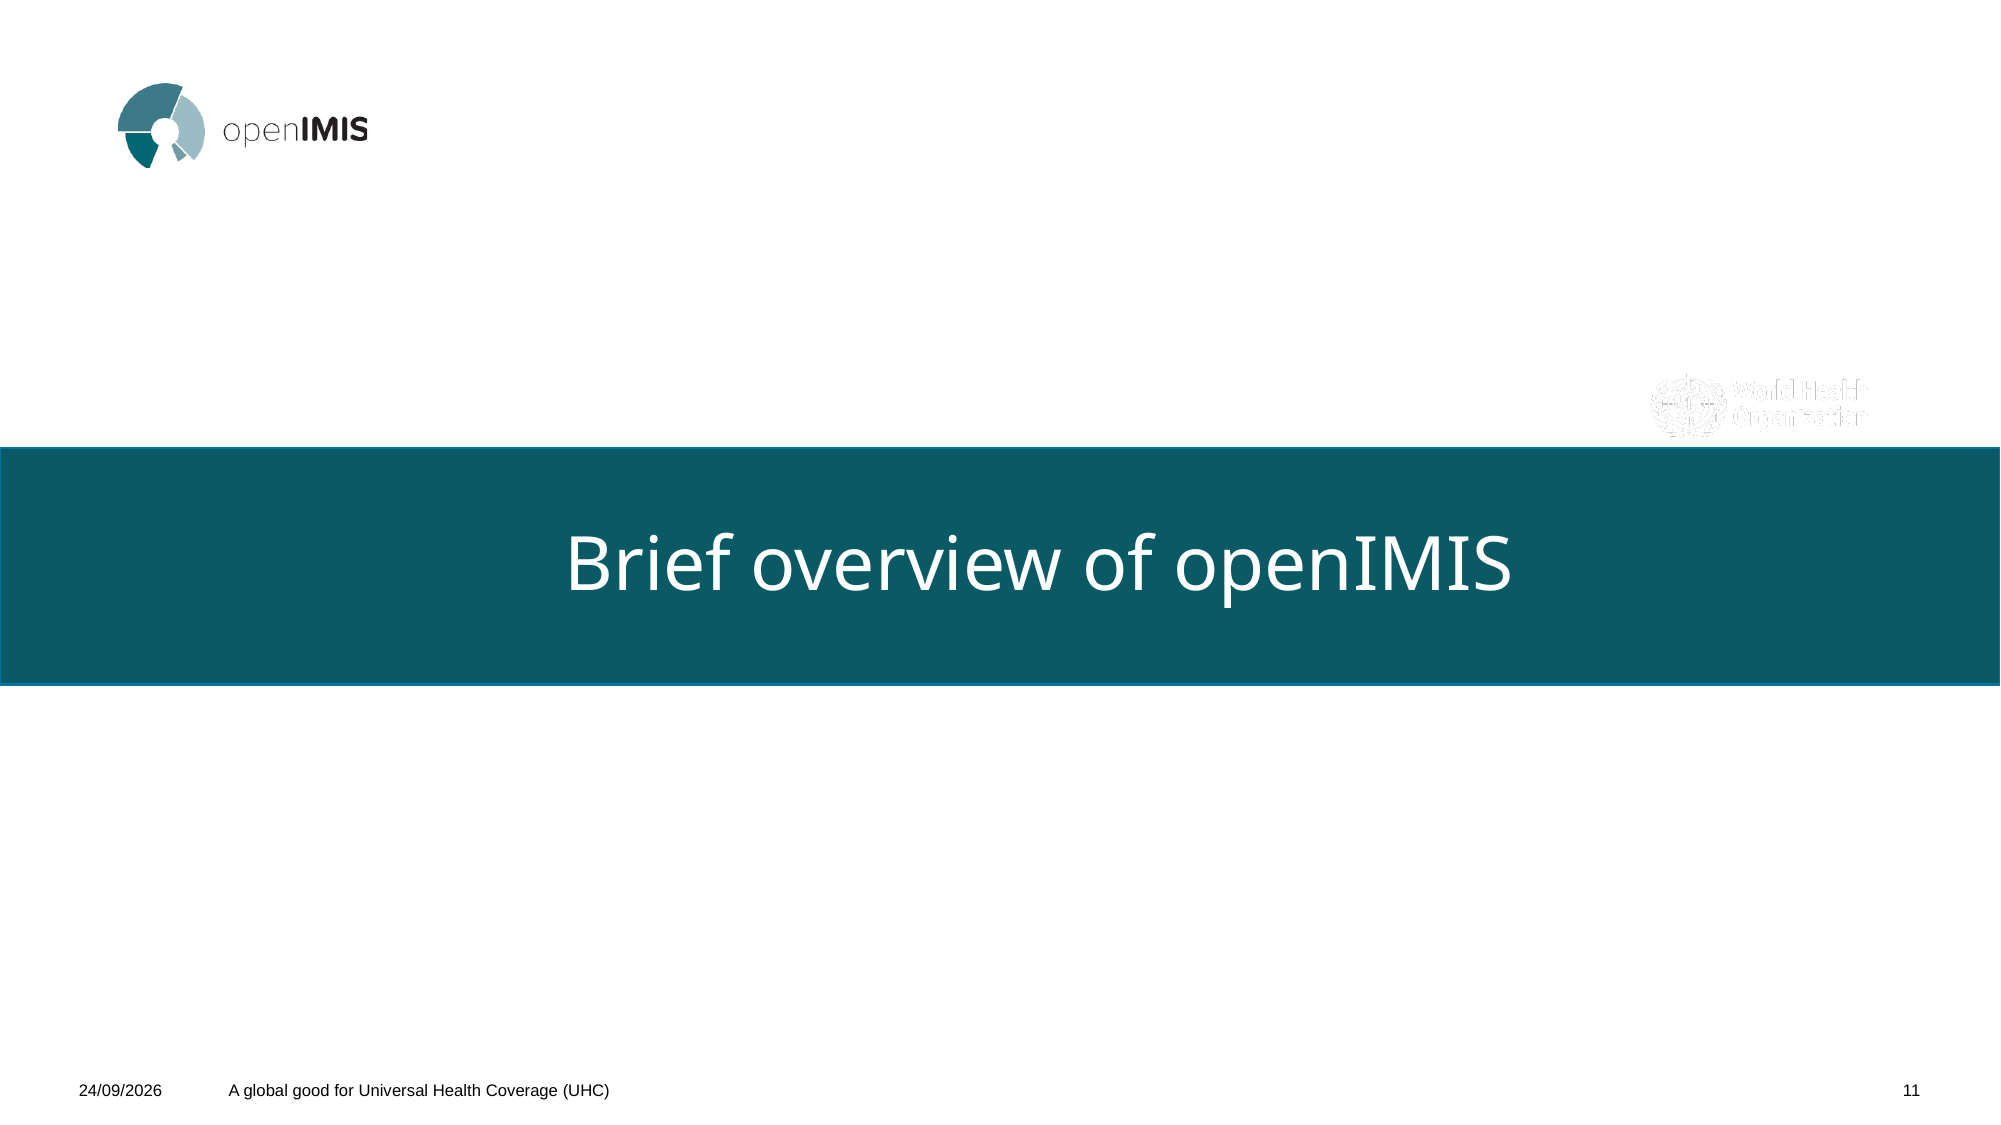

Brief overview of openIMIS
A global good for Universal Health Coverage (UHC)